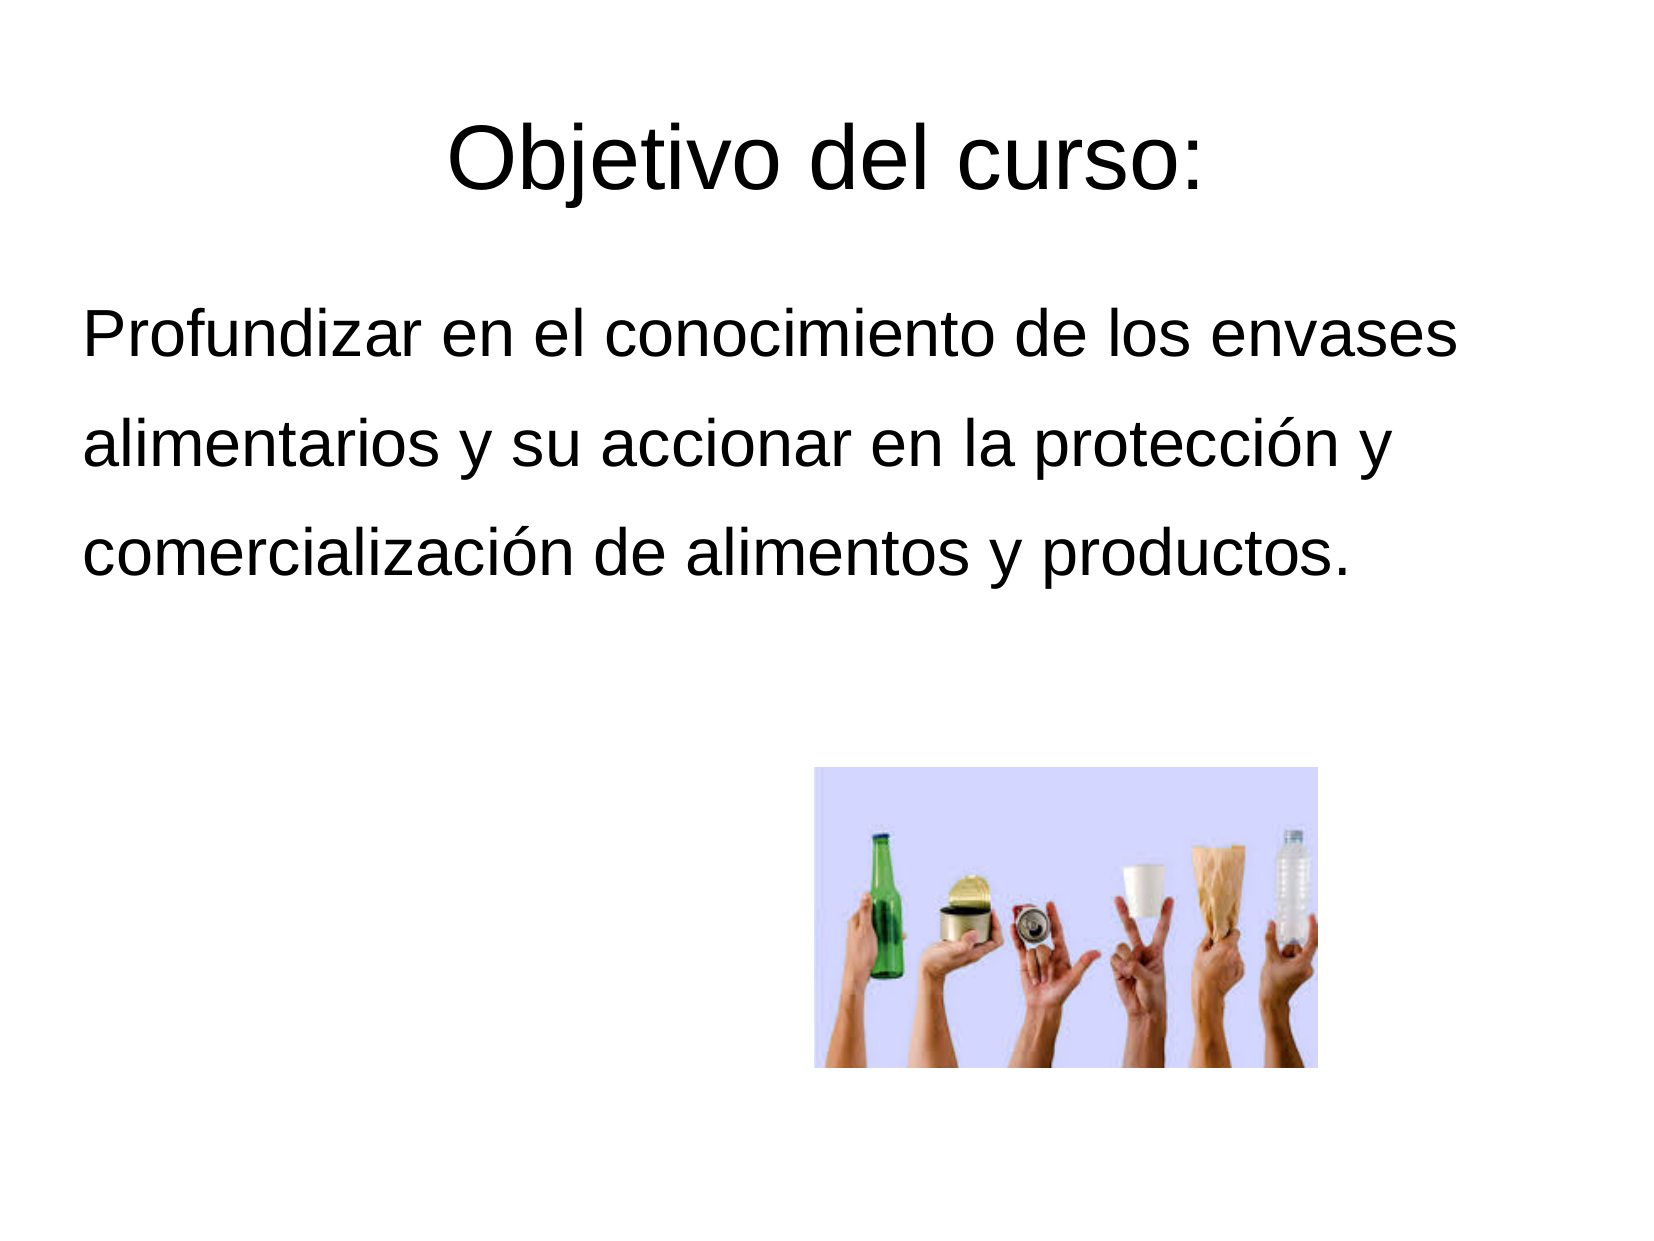

# Objetivo del curso:
Profundizar en el conocimiento de los envases
alimentarios y su accionar en la protección y
comercialización de alimentos y productos.